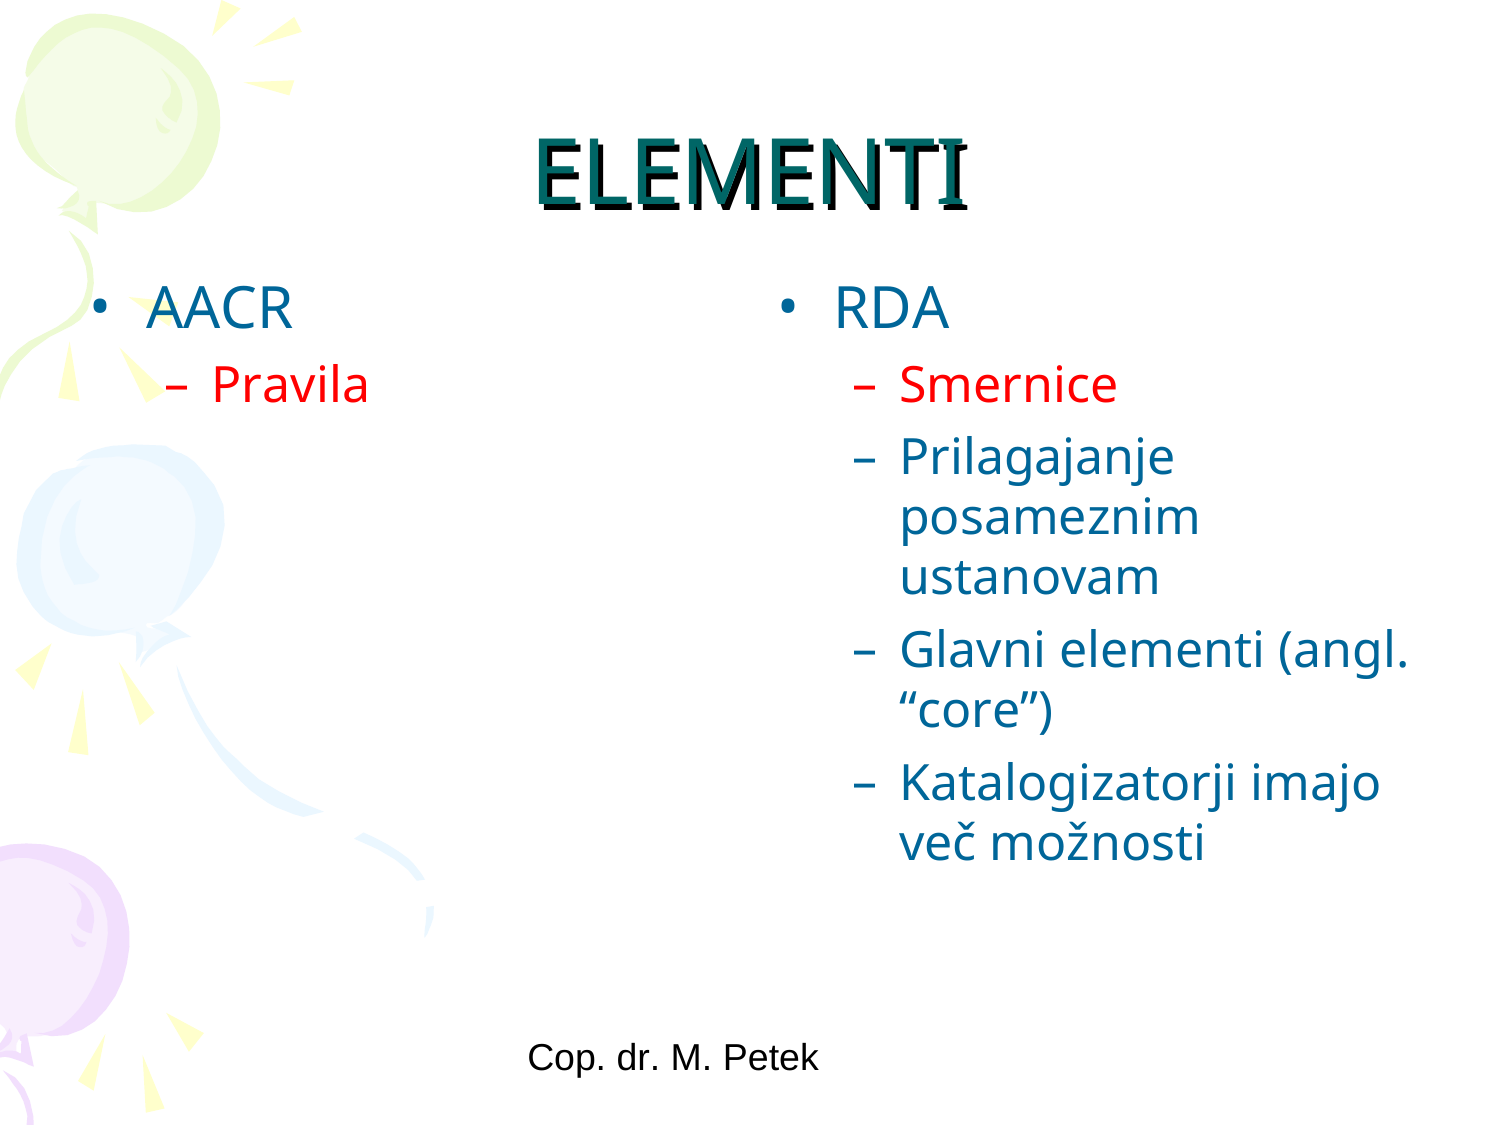

# ELEMENTI
AACR
Pravila
RDA
Smernice
Prilagajanje posameznim ustanovam
Glavni elementi (angl. “core”)
Katalogizatorji imajo več možnosti
Cop. dr. M. Petek